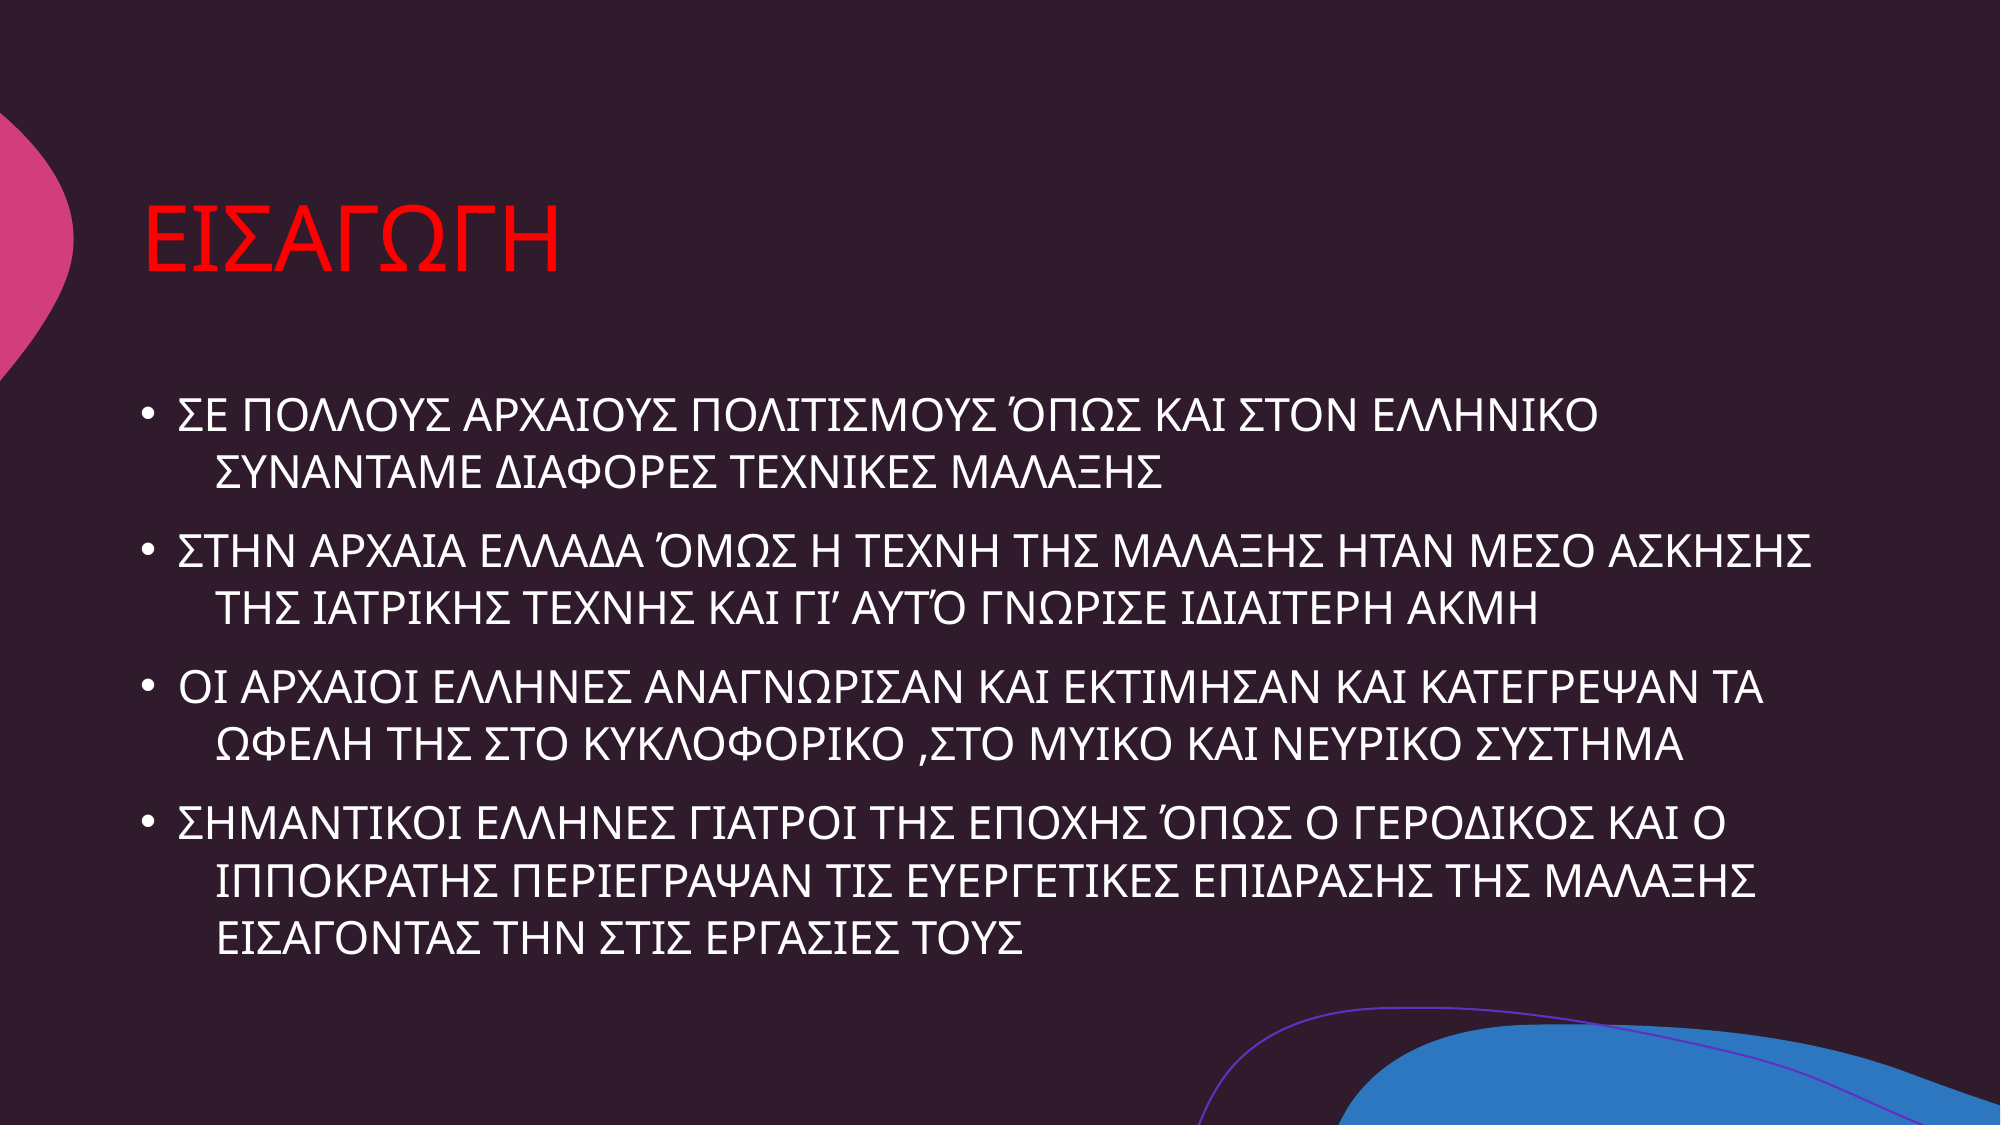

# ΕΙΣΑΓΩΓΗ
ΣΕ ΠΟΛΛΟΥΣ ΑΡΧΑΙΟΥΣ ΠΟΛΙΤΙΣΜΟΥΣ ΌΠΩΣ ΚΑΙ ΣΤΟΝ ΕΛΛΗΝΙΚΟ ΣΥΝΑΝΤΑΜΕ ΔΙΑΦΟΡΕΣ ΤΕΧΝΙΚΕΣ ΜΑΛΑΞΗΣ
ΣΤΗΝ ΑΡΧΑΙΑ ΕΛΛΑΔΑ ΌΜΩΣ Η ΤΕΧΝΗ ΤΗΣ ΜΑΛΑΞΗΣ ΗΤΑΝ ΜΕΣΟ ΑΣΚΗΣΗΣ ΤΗΣ ΙΑΤΡΙΚΗΣ ΤΕΧΝΗΣ ΚΑΙ ΓΙ’ ΑΥΤΌ ΓΝΩΡΙΣΕ ΙΔΙΑΙΤΕΡΗ ΑΚΜΗ
ΟΙ ΑΡΧΑΙΟΙ ΕΛΛΗΝΕΣ ΑΝΑΓΝΩΡΙΣΑΝ ΚΑΙ ΕΚΤΙΜΗΣΑΝ ΚΑΙ ΚΑΤΕΓΡΕΨΑΝ ΤΑ ΩΦΕΛΗ ΤΗΣ ΣΤΟ ΚΥΚΛΟΦΟΡΙΚΟ ,ΣΤΟ ΜΥΙΚΟ ΚΑΙ ΝΕΥΡΙΚΟ ΣΥΣΤΗΜΑ
ΣΗΜΑΝΤΙΚΟΙ ΕΛΛΗΝΕΣ ΓΙΑΤΡΟΙ ΤΗΣ ΕΠΟΧΗΣ ΌΠΩΣ Ο ΓΕΡΟΔΙΚΟΣ ΚΑΙ Ο ΙΠΠΟΚΡΑΤΗΣ ΠΕΡΙΕΓΡΑΨΑΝ ΤΙΣ ΕΥΕΡΓΕΤΙΚΕΣ ΕΠΙΔΡΑΣΗΣ ΤΗΣ ΜΑΛΑΞΗΣ ΕΙΣΑΓΟΝΤΑΣ ΤΗΝ ΣΤΙΣ ΕΡΓΑΣΙΕΣ ΤΟΥΣ